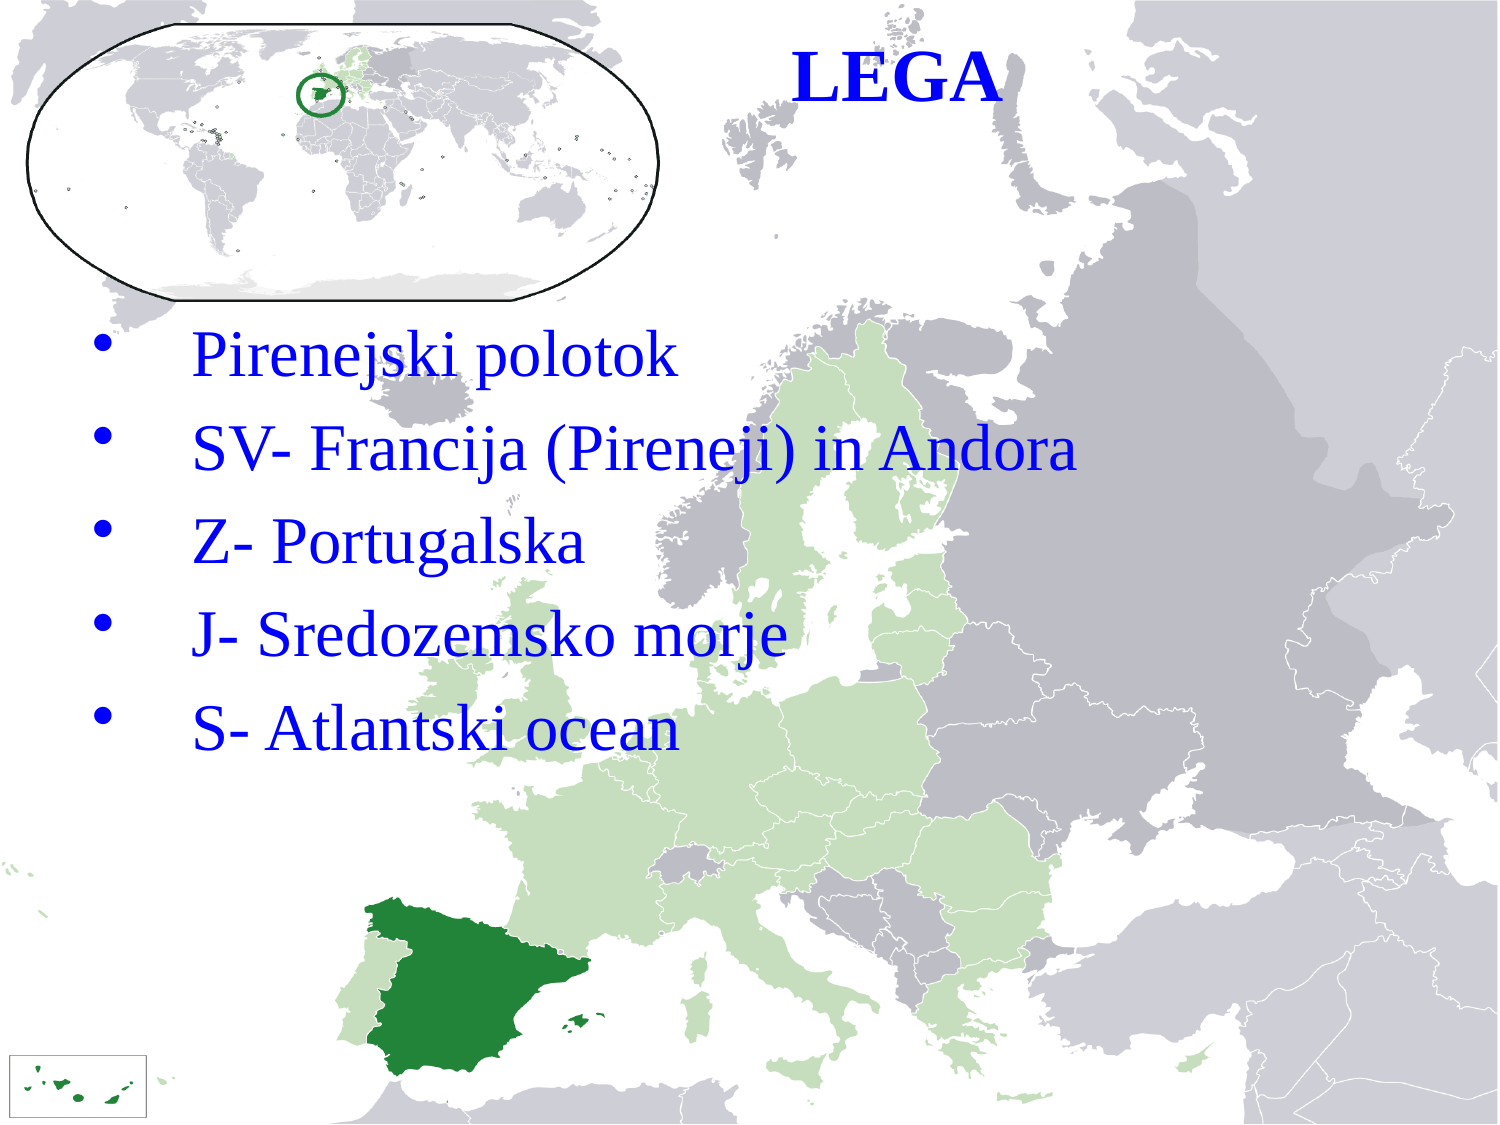

LEGA
# Pirenejski polotok
SV- Francija (Pireneji) in Andora
Z- Portugalska
J- Sredozemsko morje
S- Atlantski ocean